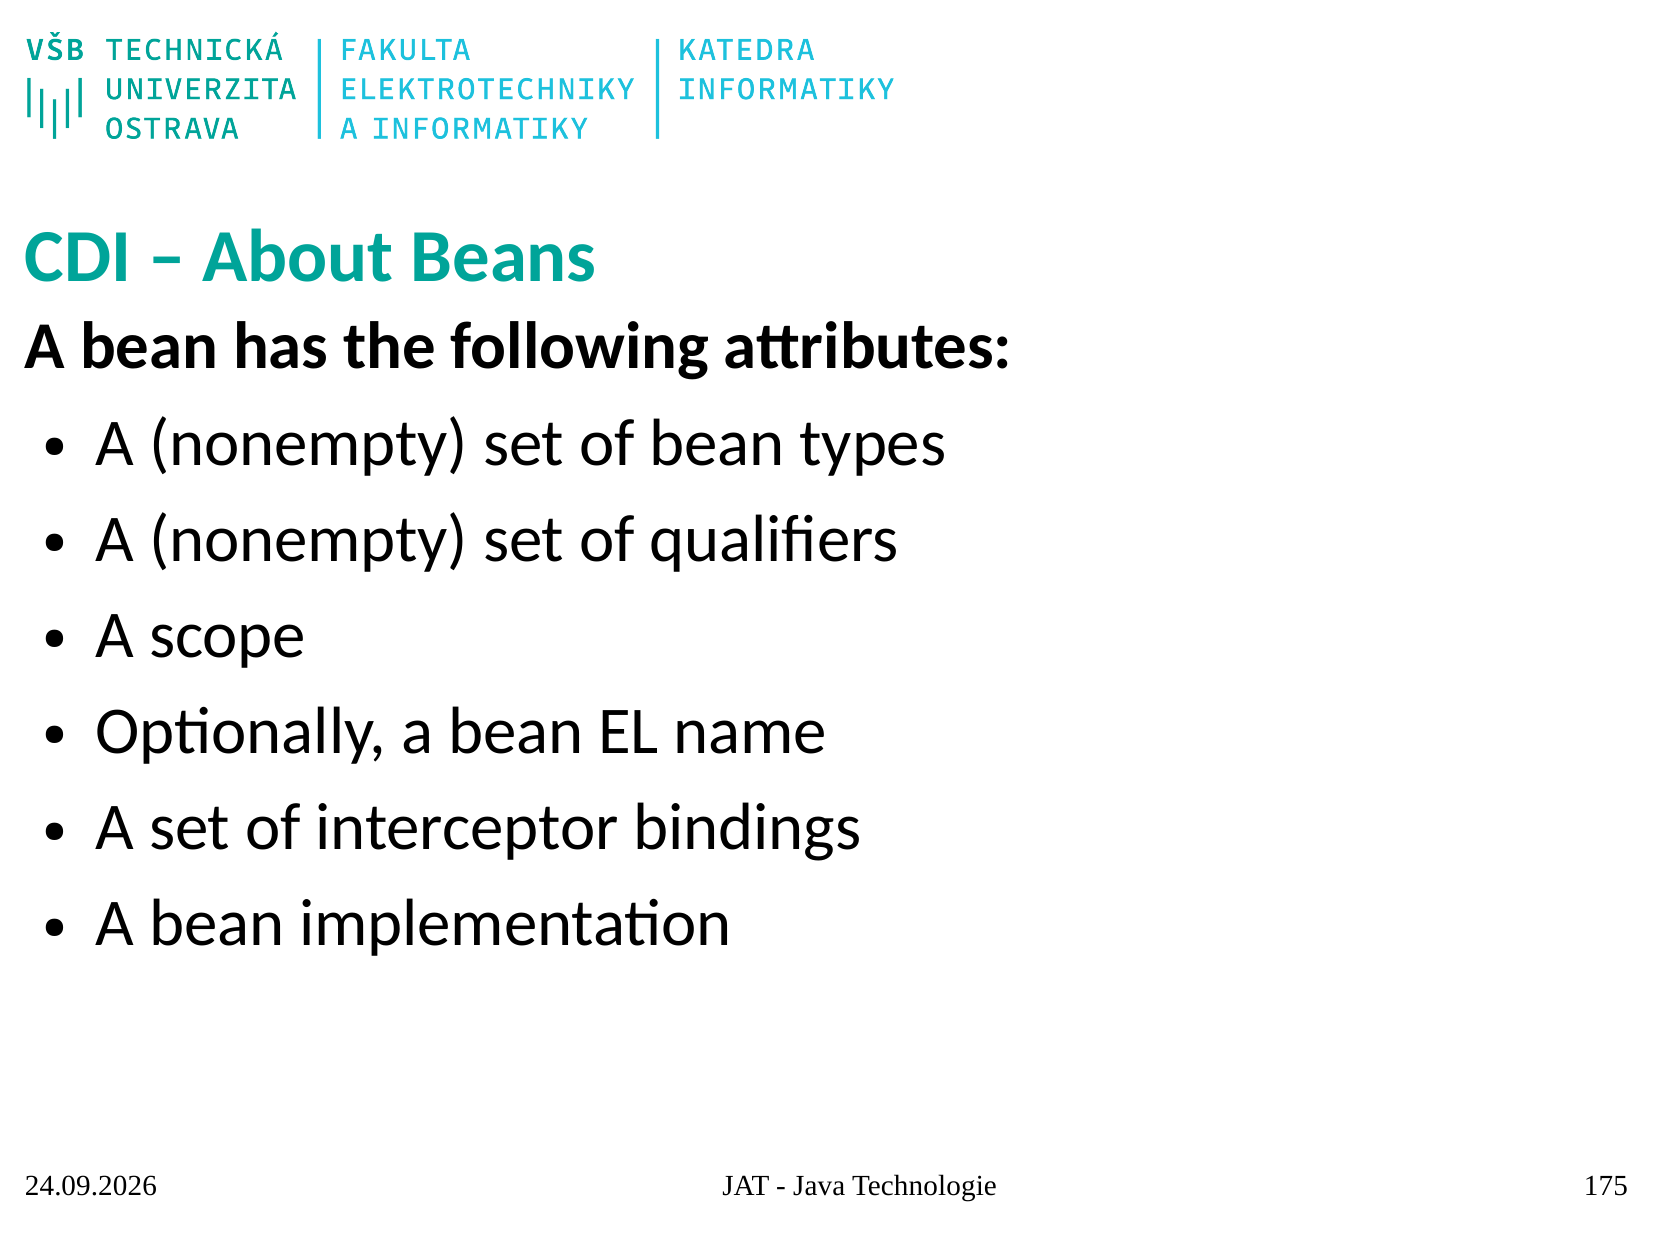

# CDI – About Beans
A bean has the following attributes:
A (nonempty) set of bean types
A (nonempty) set of qualifiers
A scope
Optionally, a bean EL name
A set of interceptor bindings
A bean implementation
JAT - Java Technologie
175